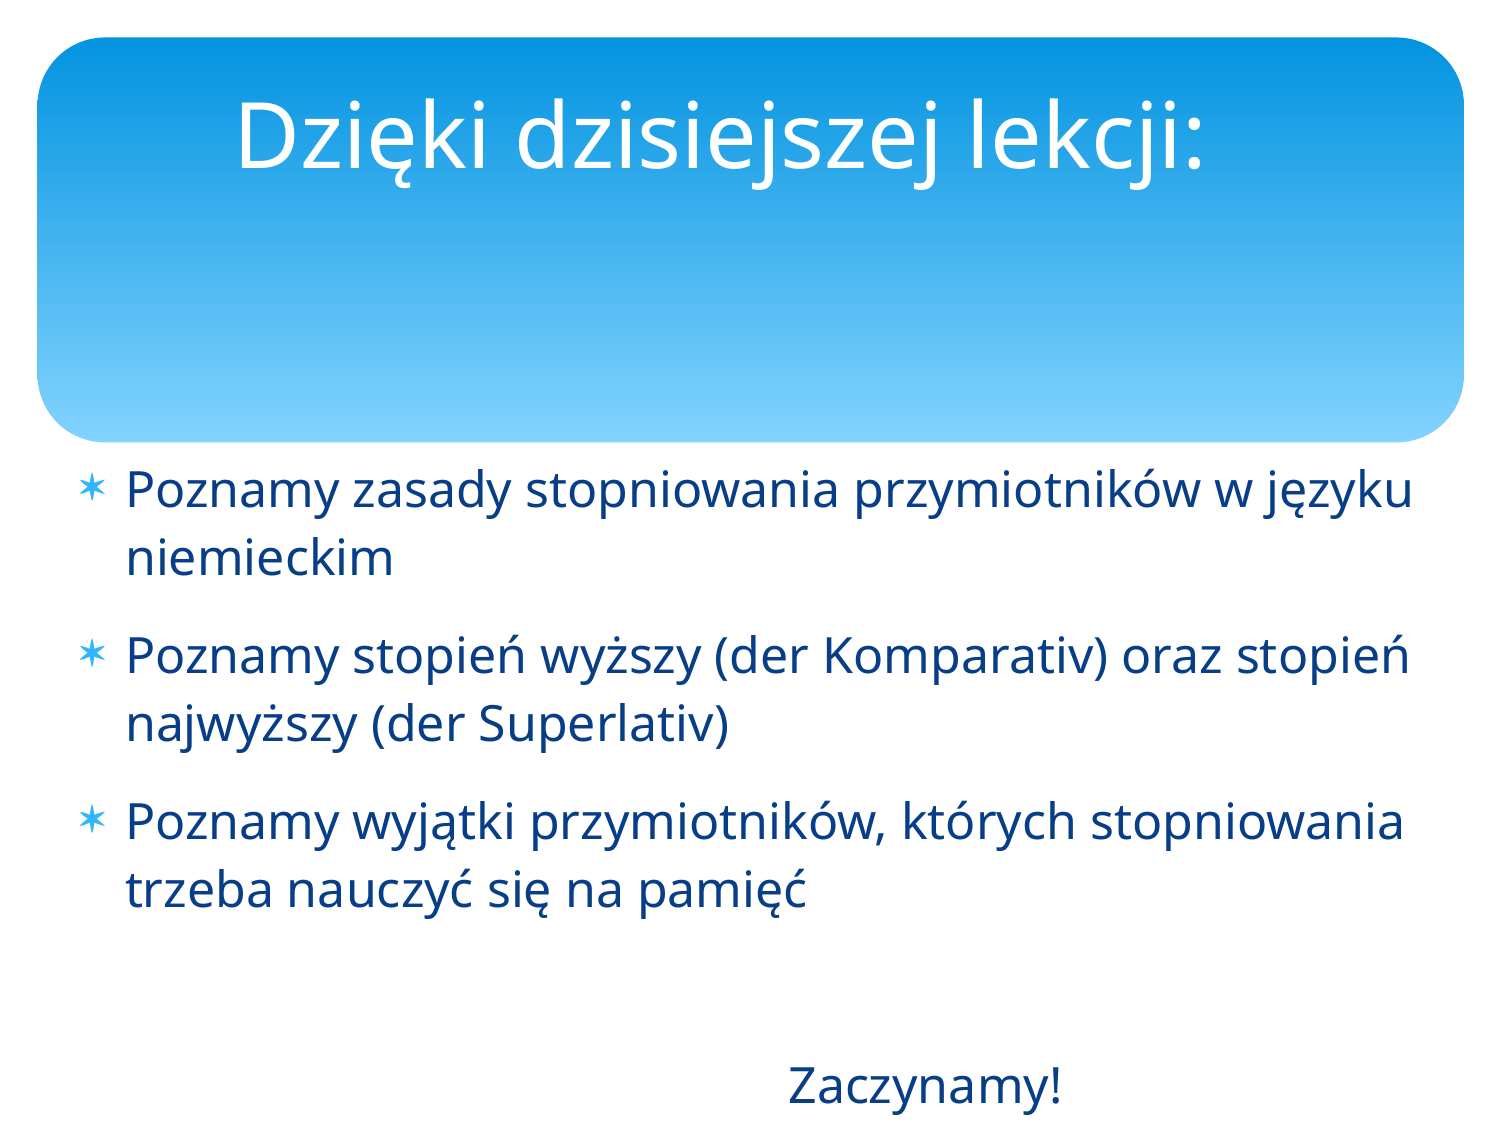

Dzięki dzisiejszej lekcji:
# Poznamy zasady stopniowania przymiotników w języku niemieckim
Poznamy stopień wyższy (der Komparativ) oraz stopień najwyższy (der Superlativ)
Poznamy wyjątki przymiotników, których stopniowania trzeba nauczyć się na pamięć
Zaczynamy!